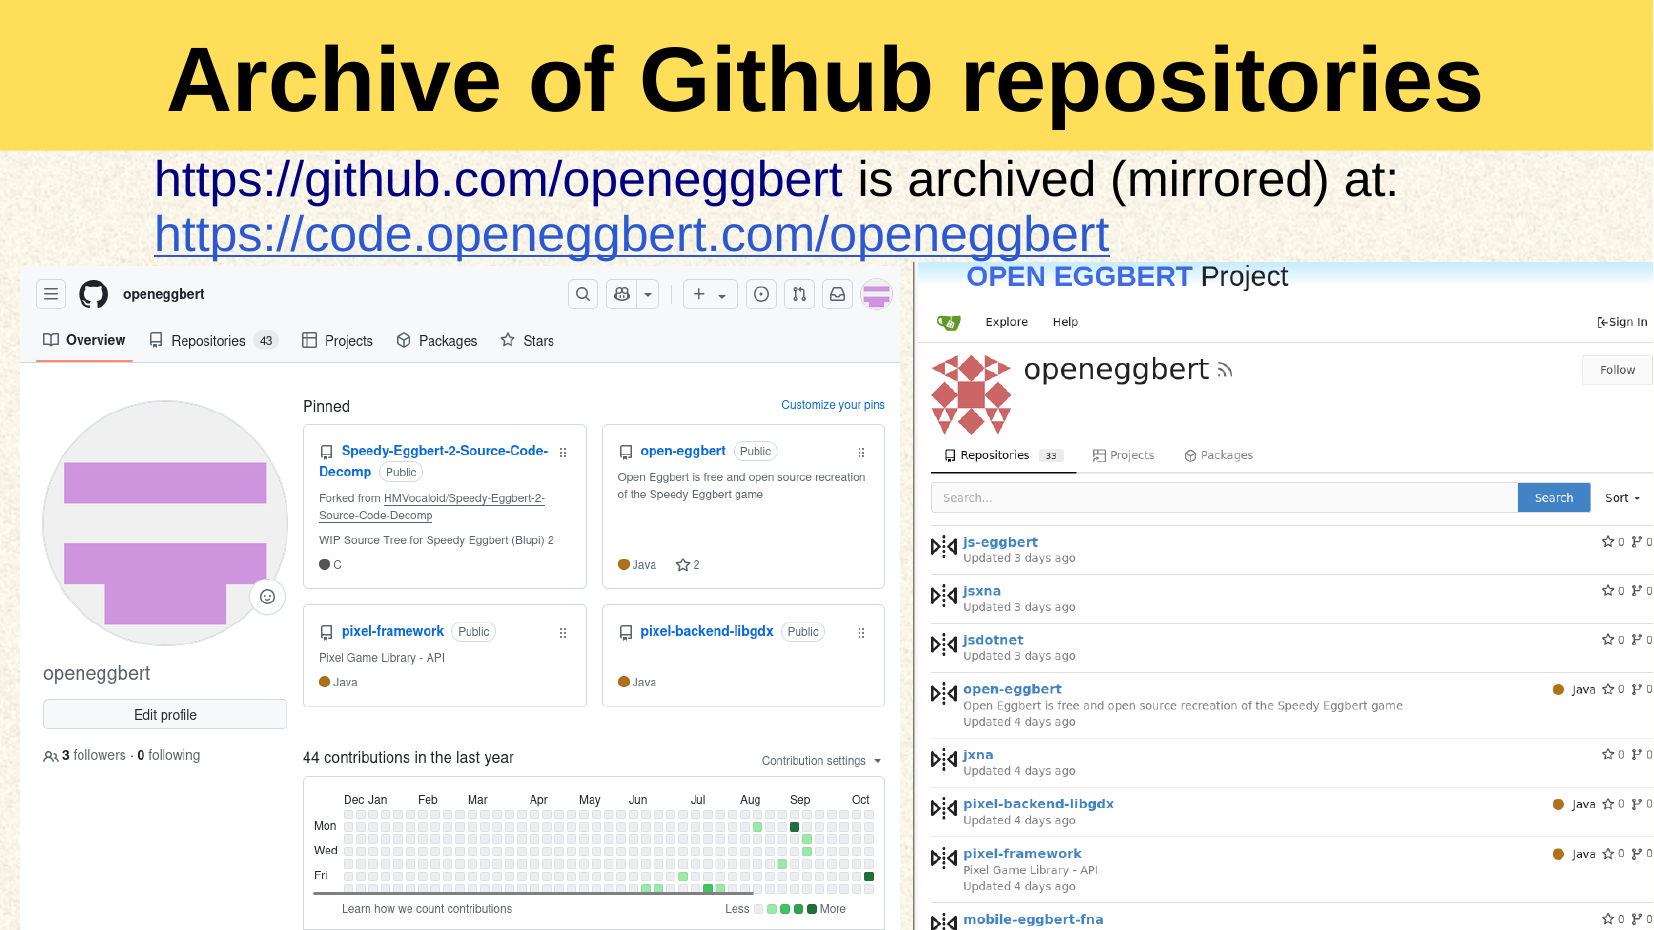

# Archive of Github repositories
https://github.com/openeggbert is archived (mirrored) at:
https://code.openeggbert.com/openeggbert
14